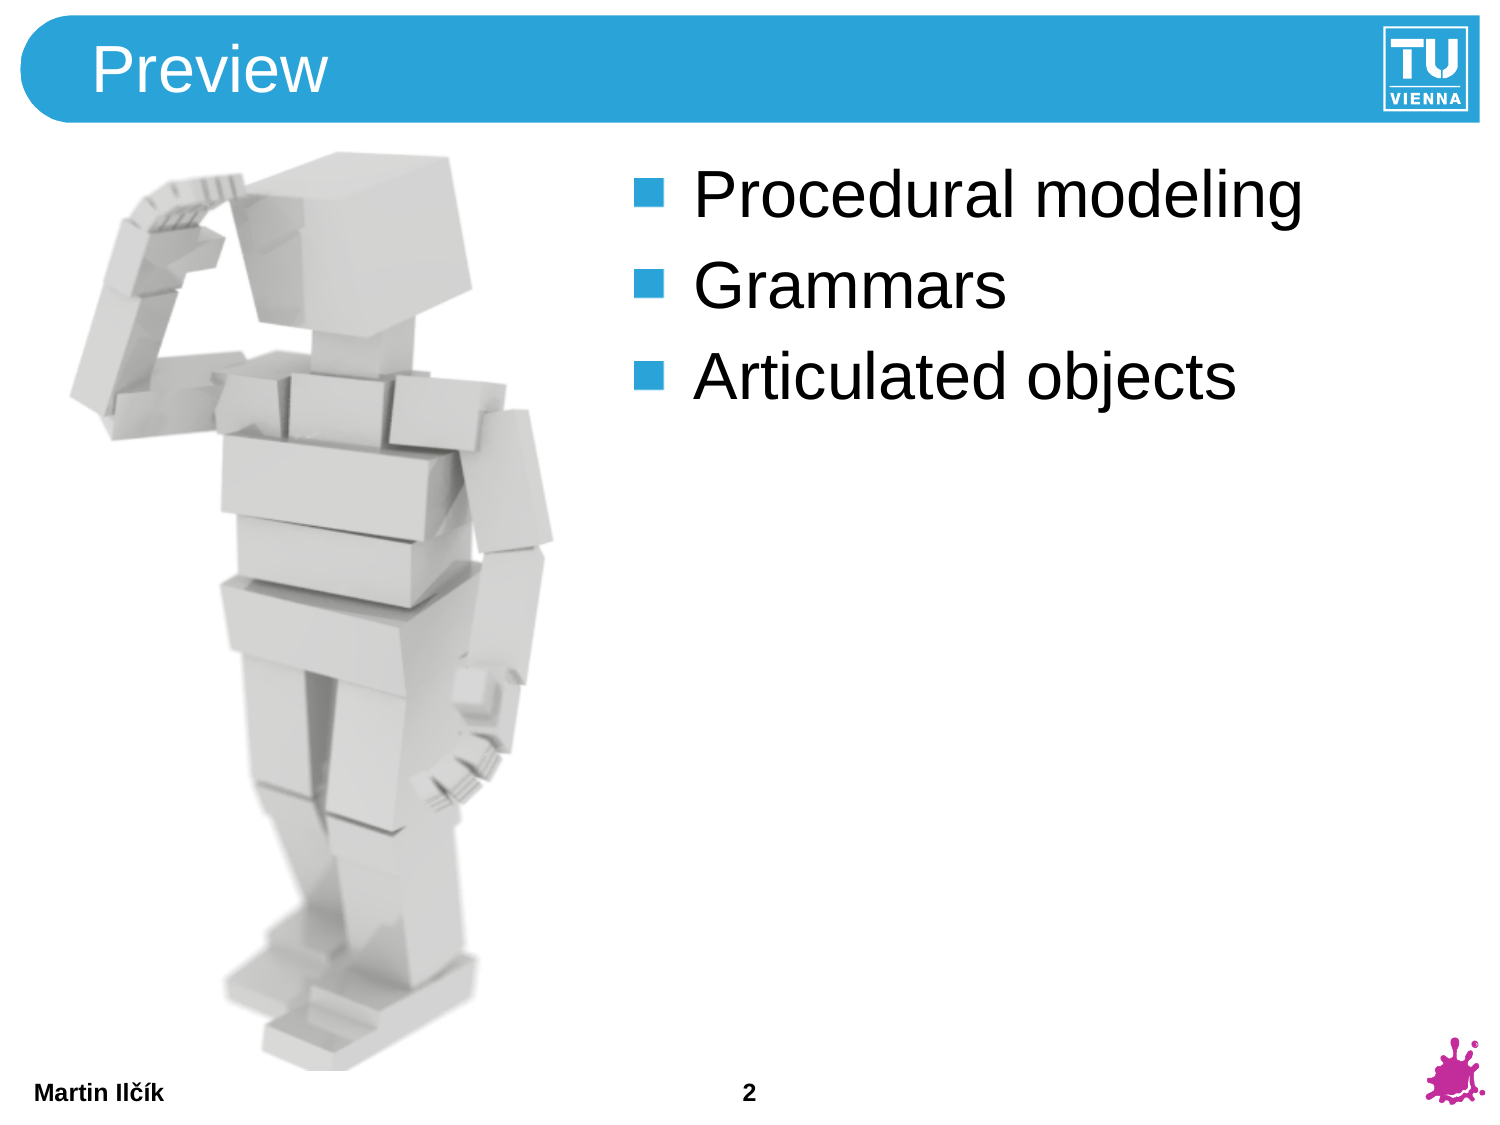

# Preview
Procedural modeling
Grammars
Articulated objects
Martin Ilčík